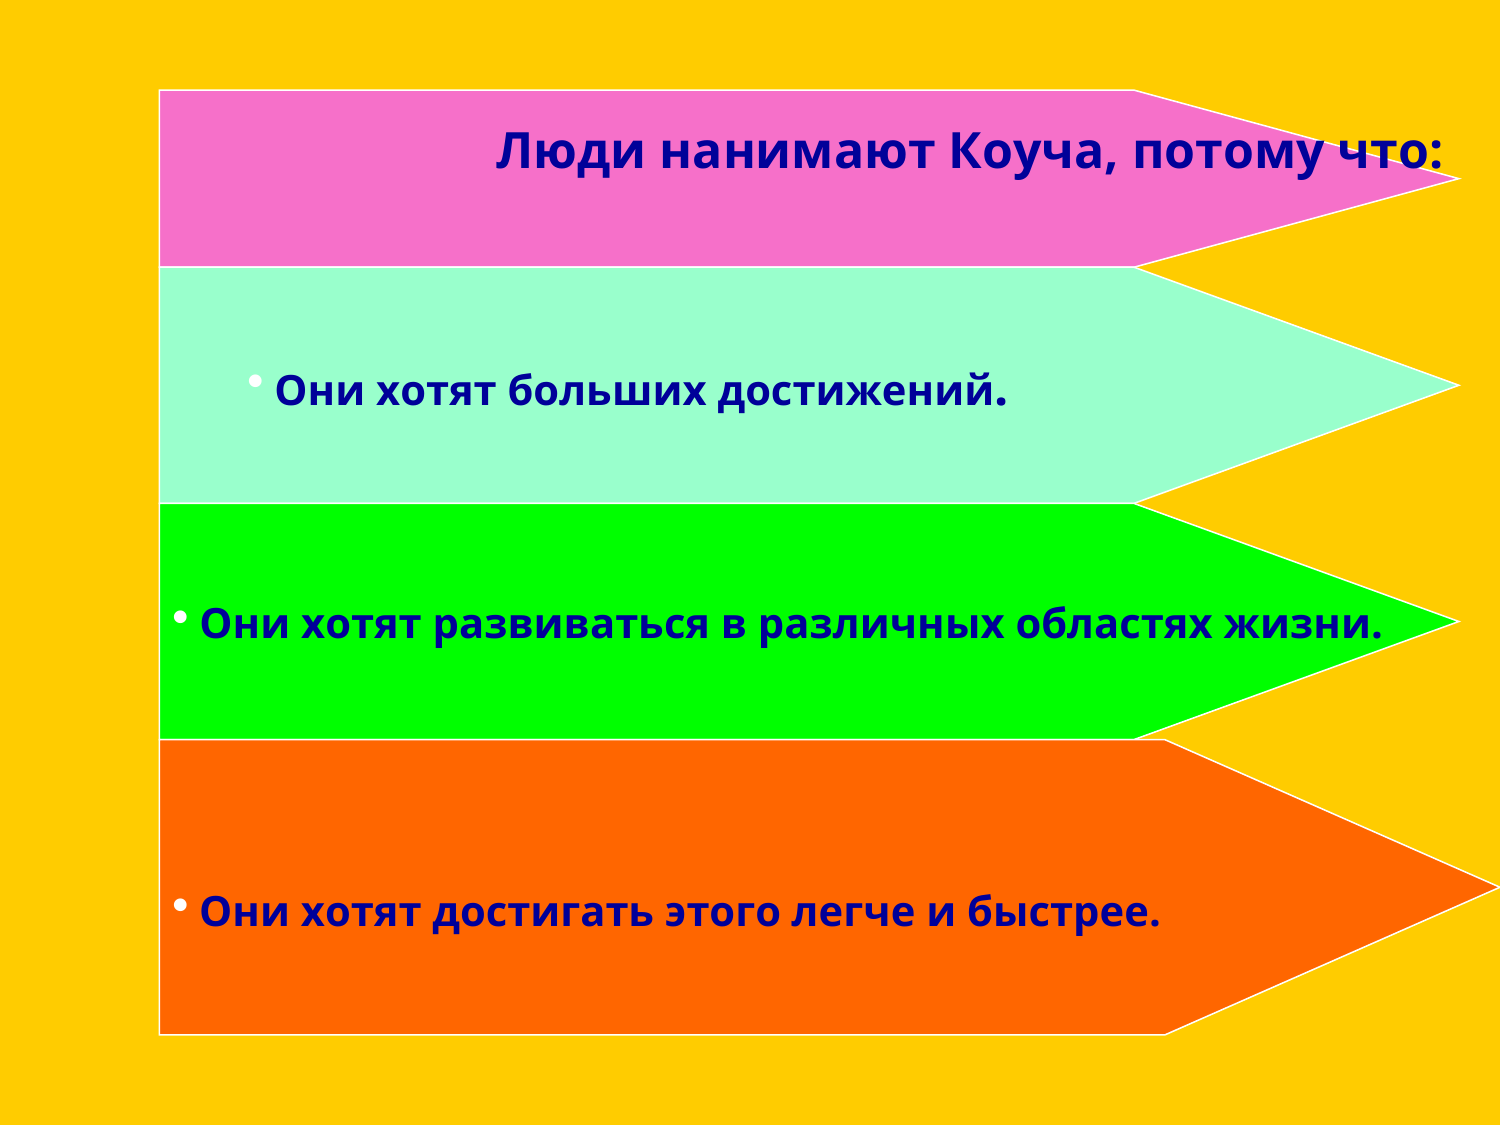

Люди нанимают Коуча, потому что:
 Они хотят больших достижений.
 Они хотят развиваться в различных областях жизни.
 Они хотят достигать этого легче и быстрее.